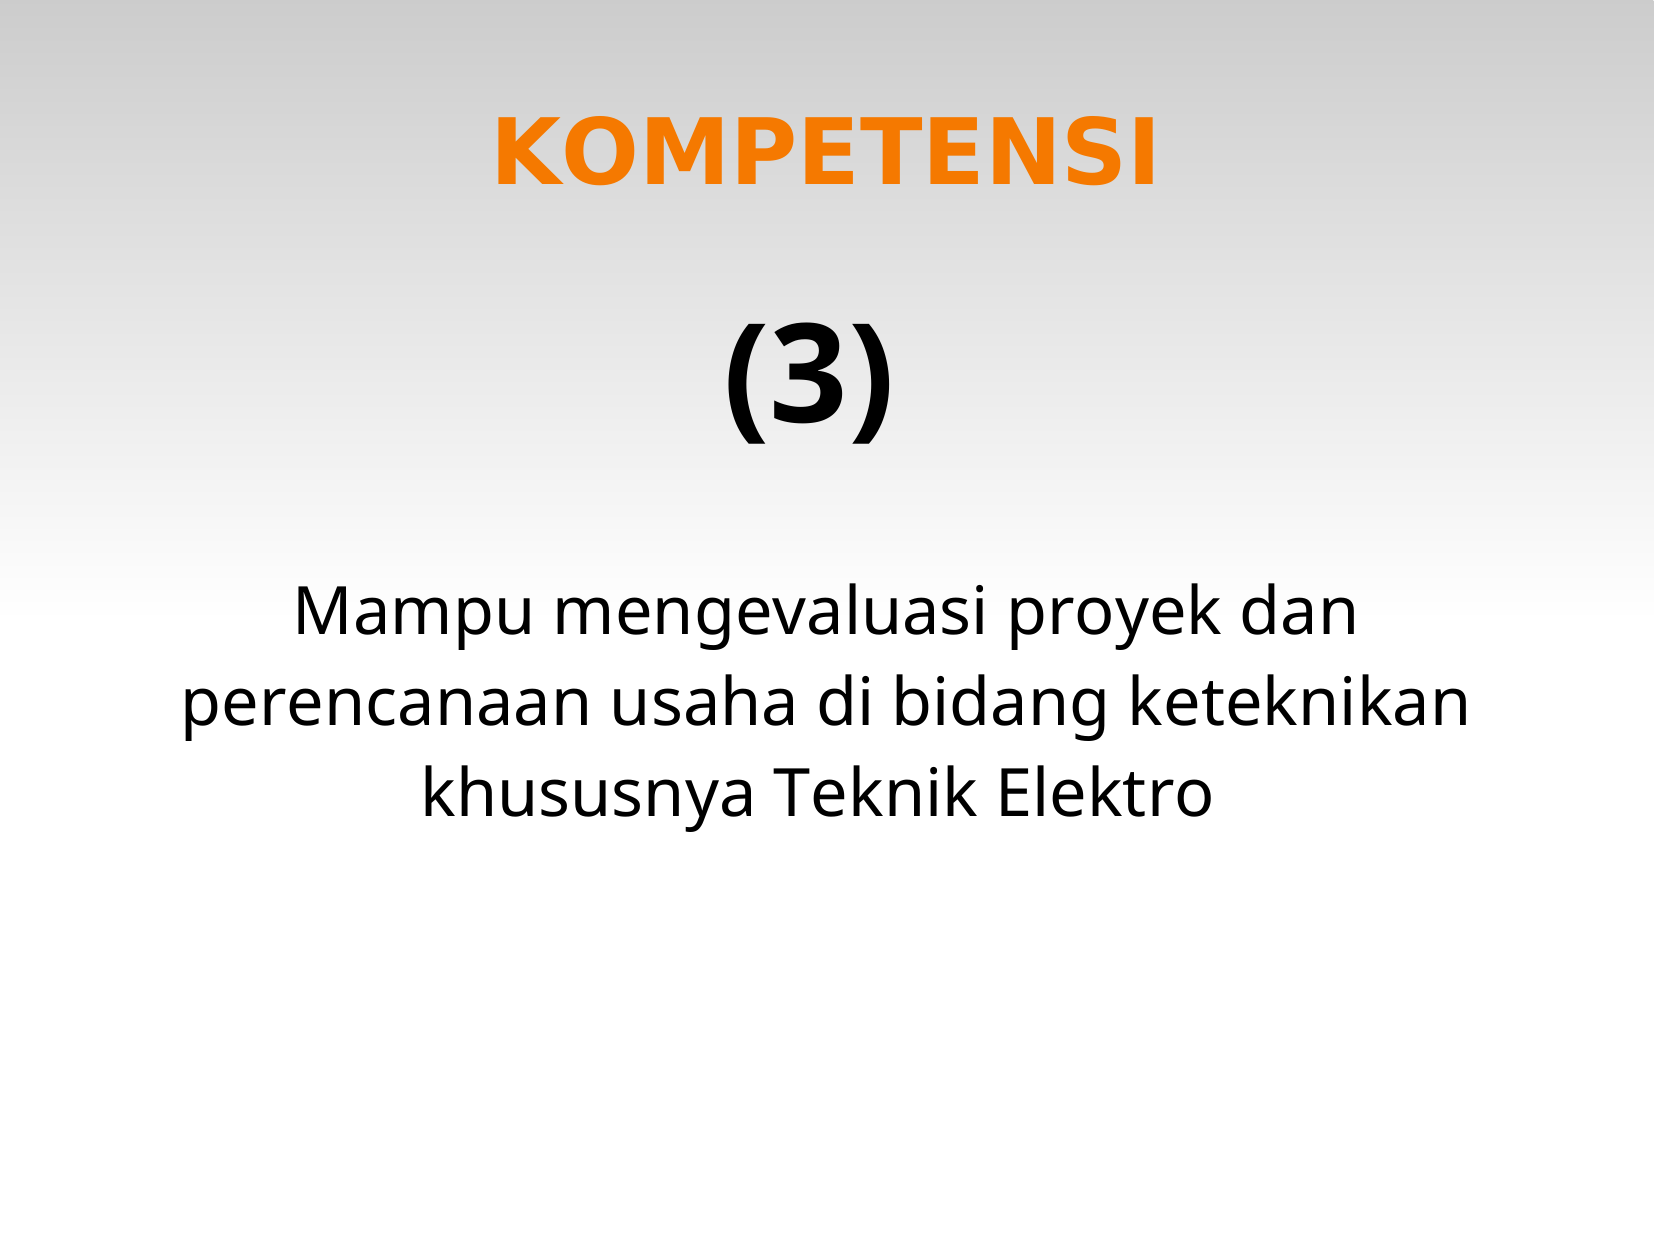

# KOMPETENSI
(3)
Mampu mengevaluasi proyek dan perencanaan usaha di bidang keteknikan khususnya Teknik Elektro